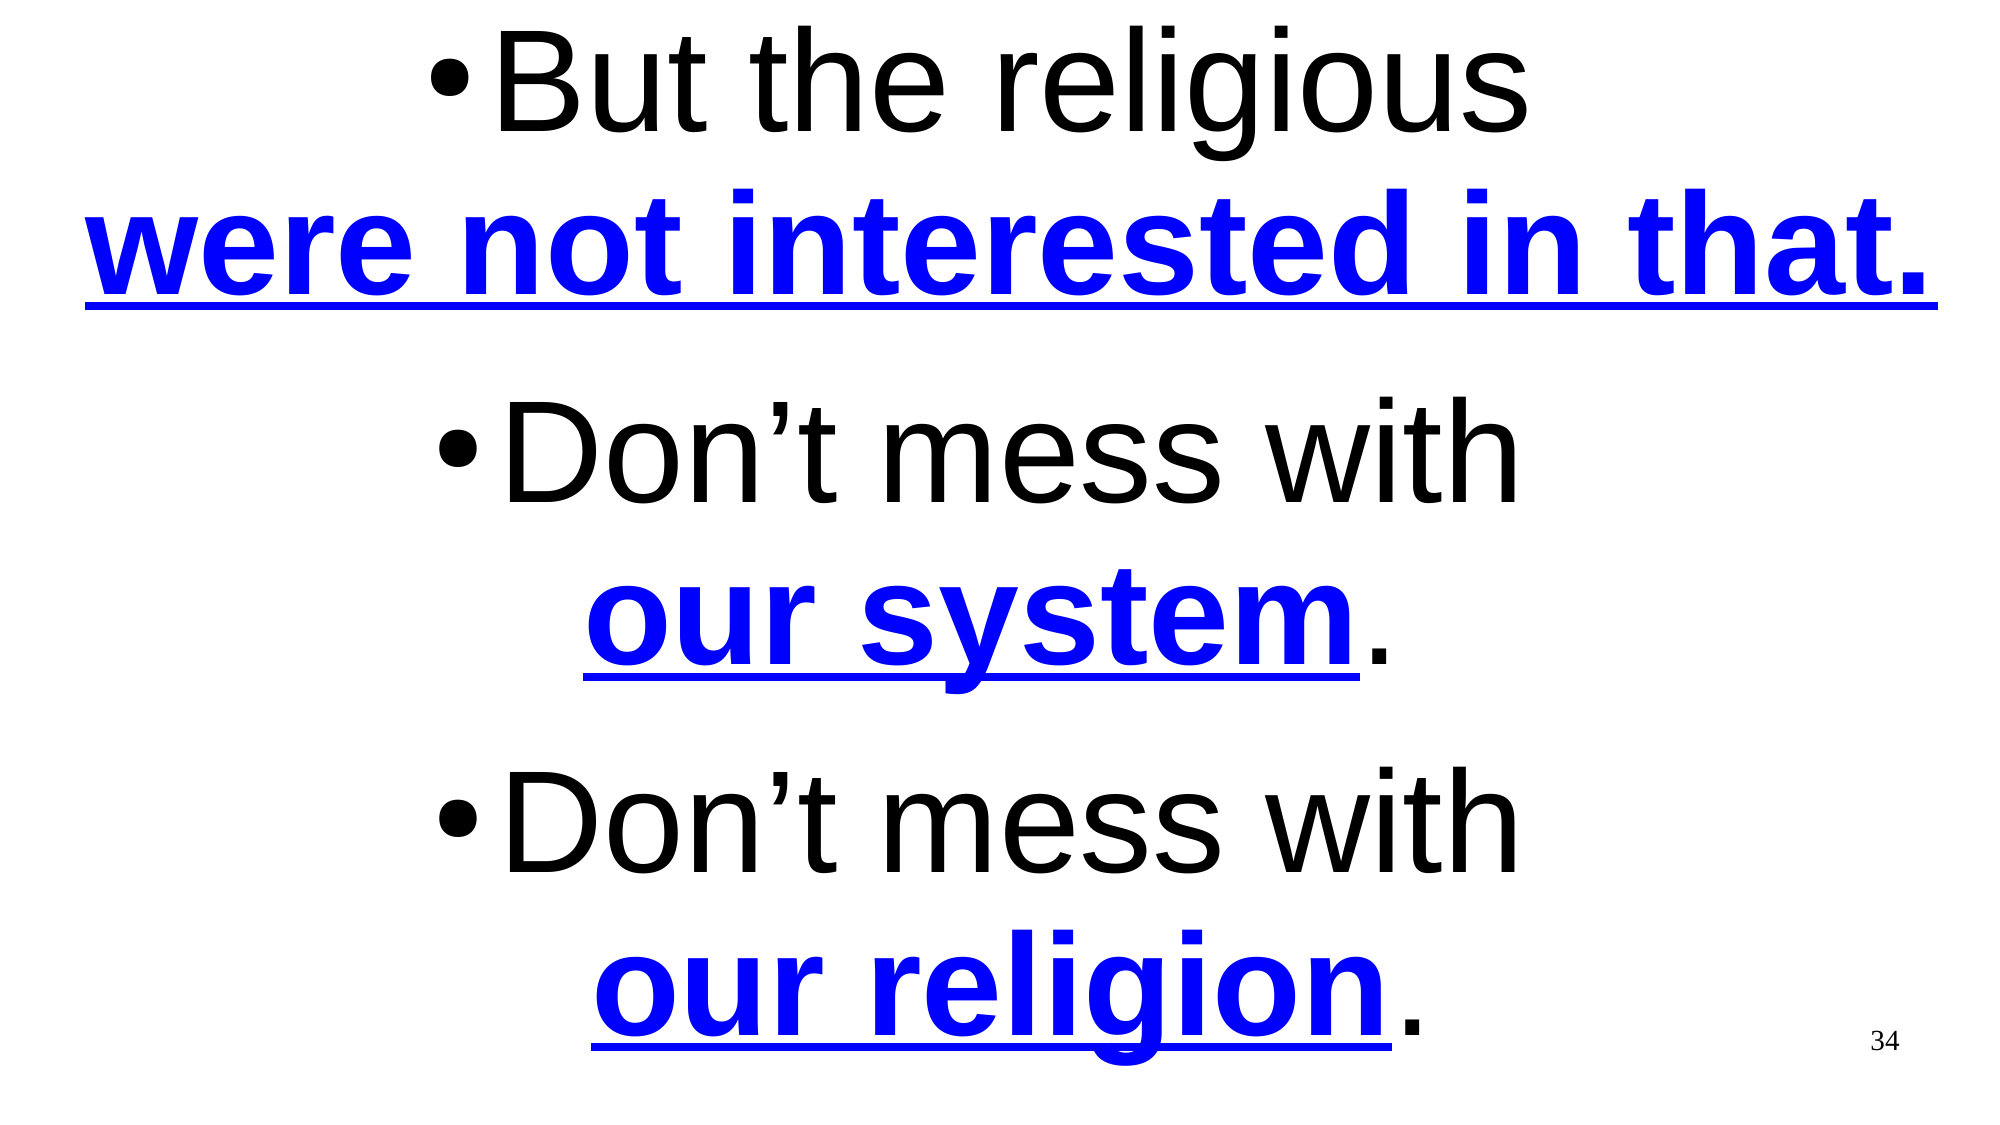

# But the religious were not interested in that.
Don’t mess with
our system.
Don’t mess with
our religion.
34